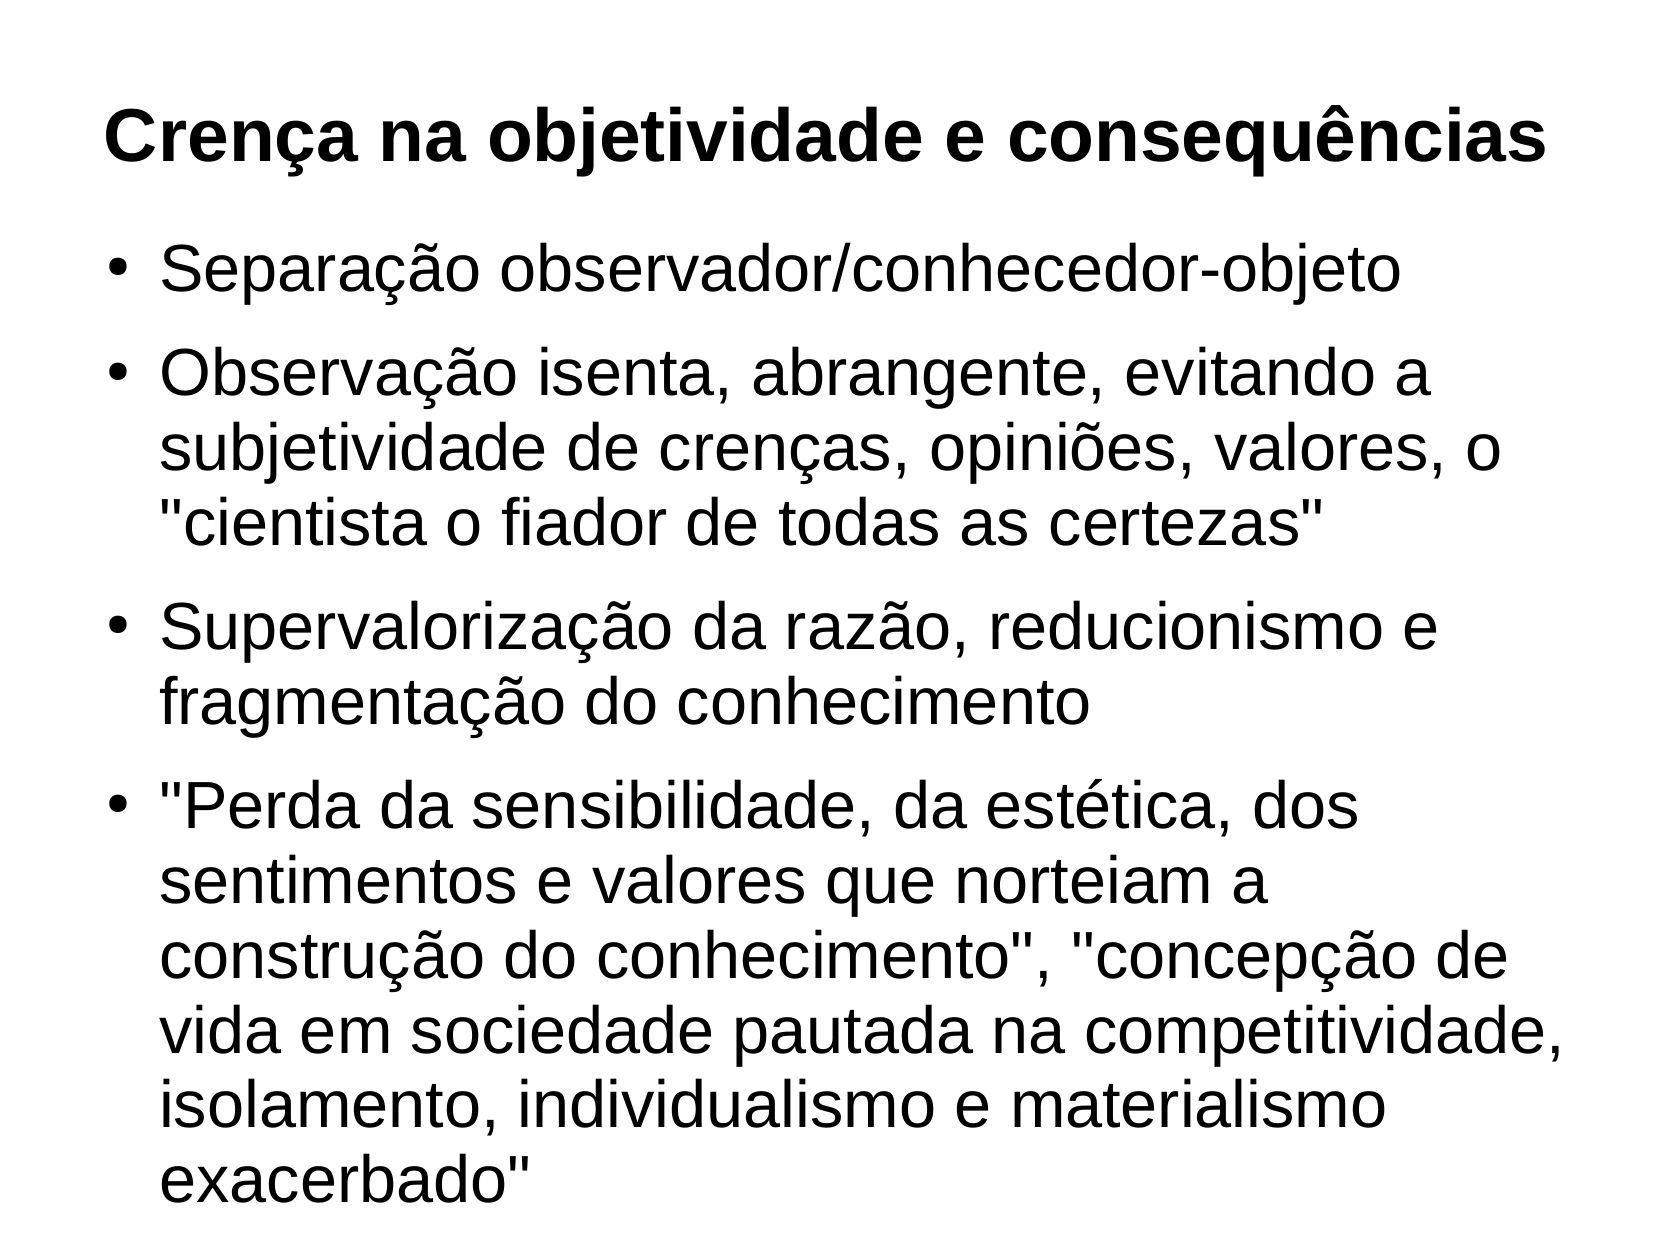

# Crença na objetividade e consequências
Separação observador/conhecedor-objeto
Observação isenta, abrangente, evitando a subjetividade de crenças, opiniões, valores, o "cientista o fiador de todas as certezas"
Supervalorização da razão, reducionismo e fragmentação do conhecimento
"Perda da sensibilidade, da estética, dos sentimentos e valores que norteiam a construção do conhecimento", "concepção de vida em sociedade pautada na competitividade, isolamento, individualismo e materialismo exacerbado"